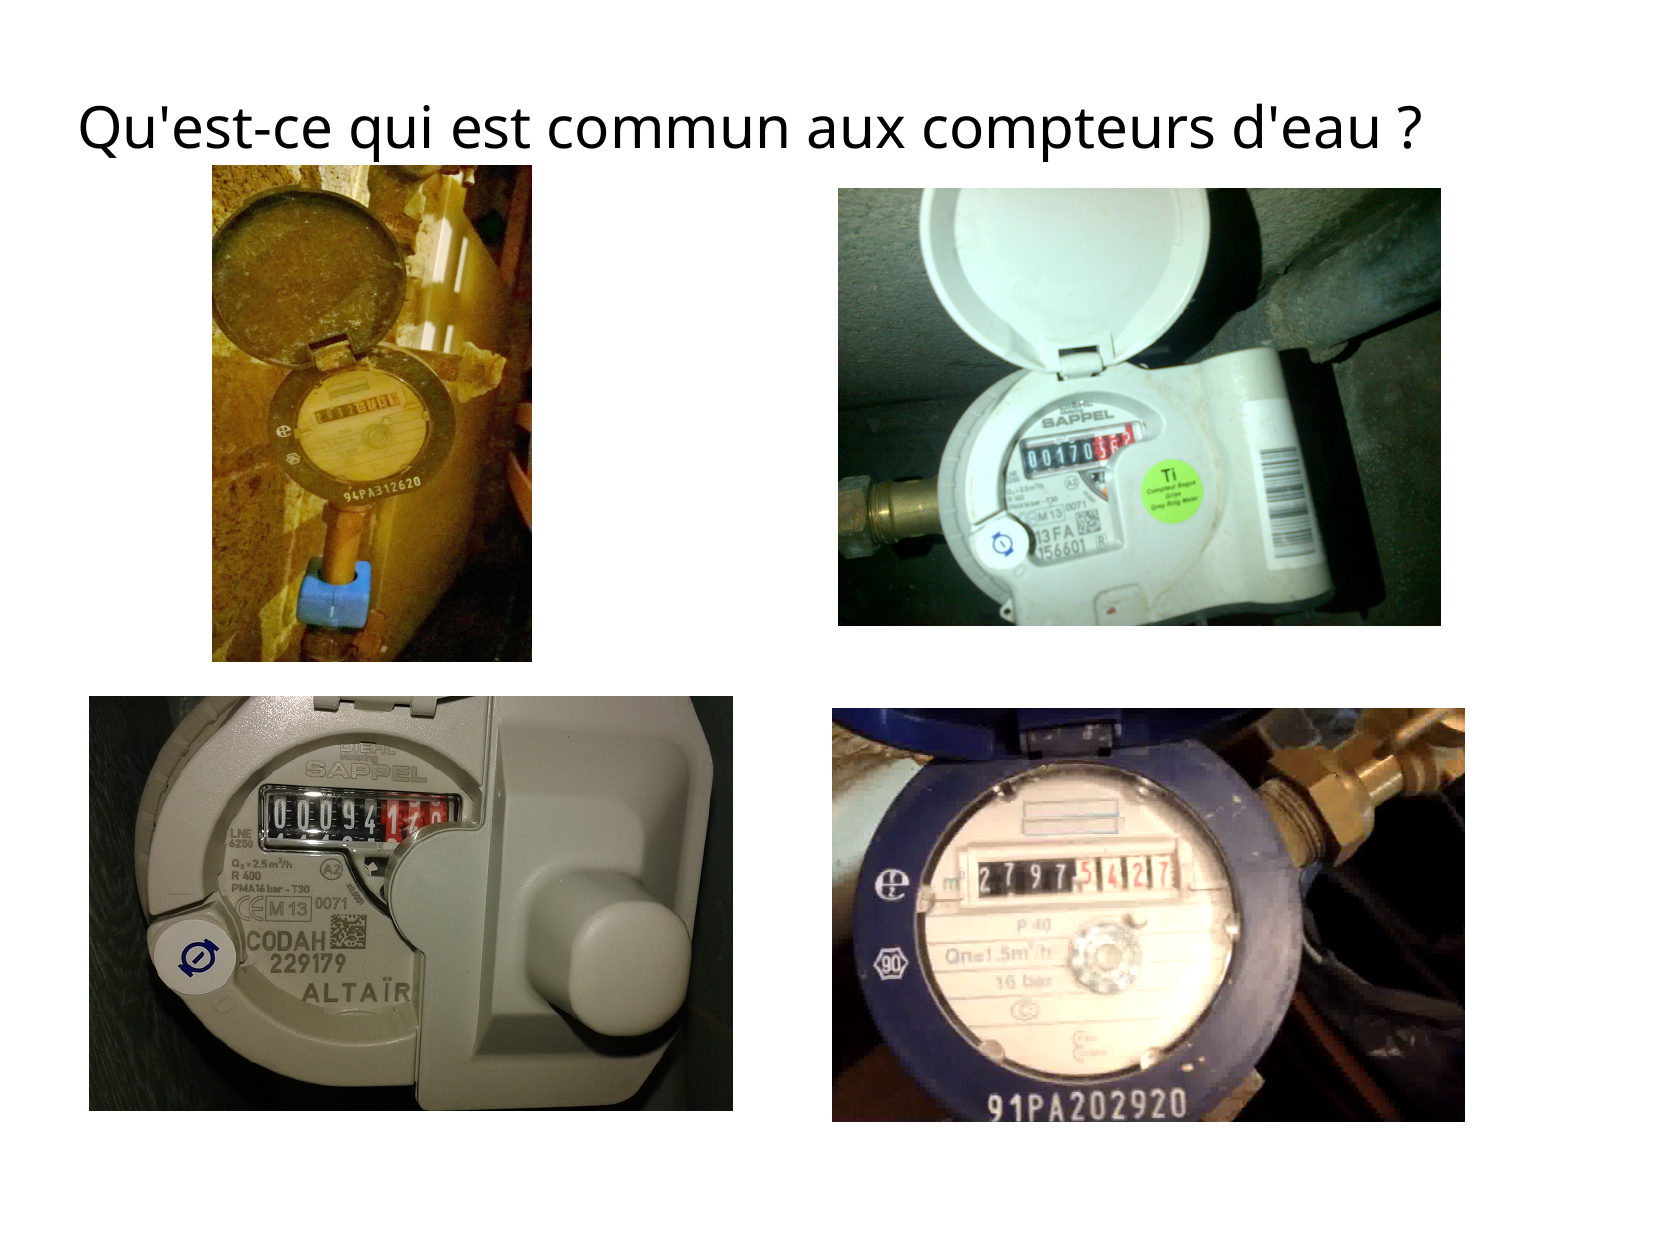

#
 Qu'est-ce qui est commun aux compteurs d'eau ?